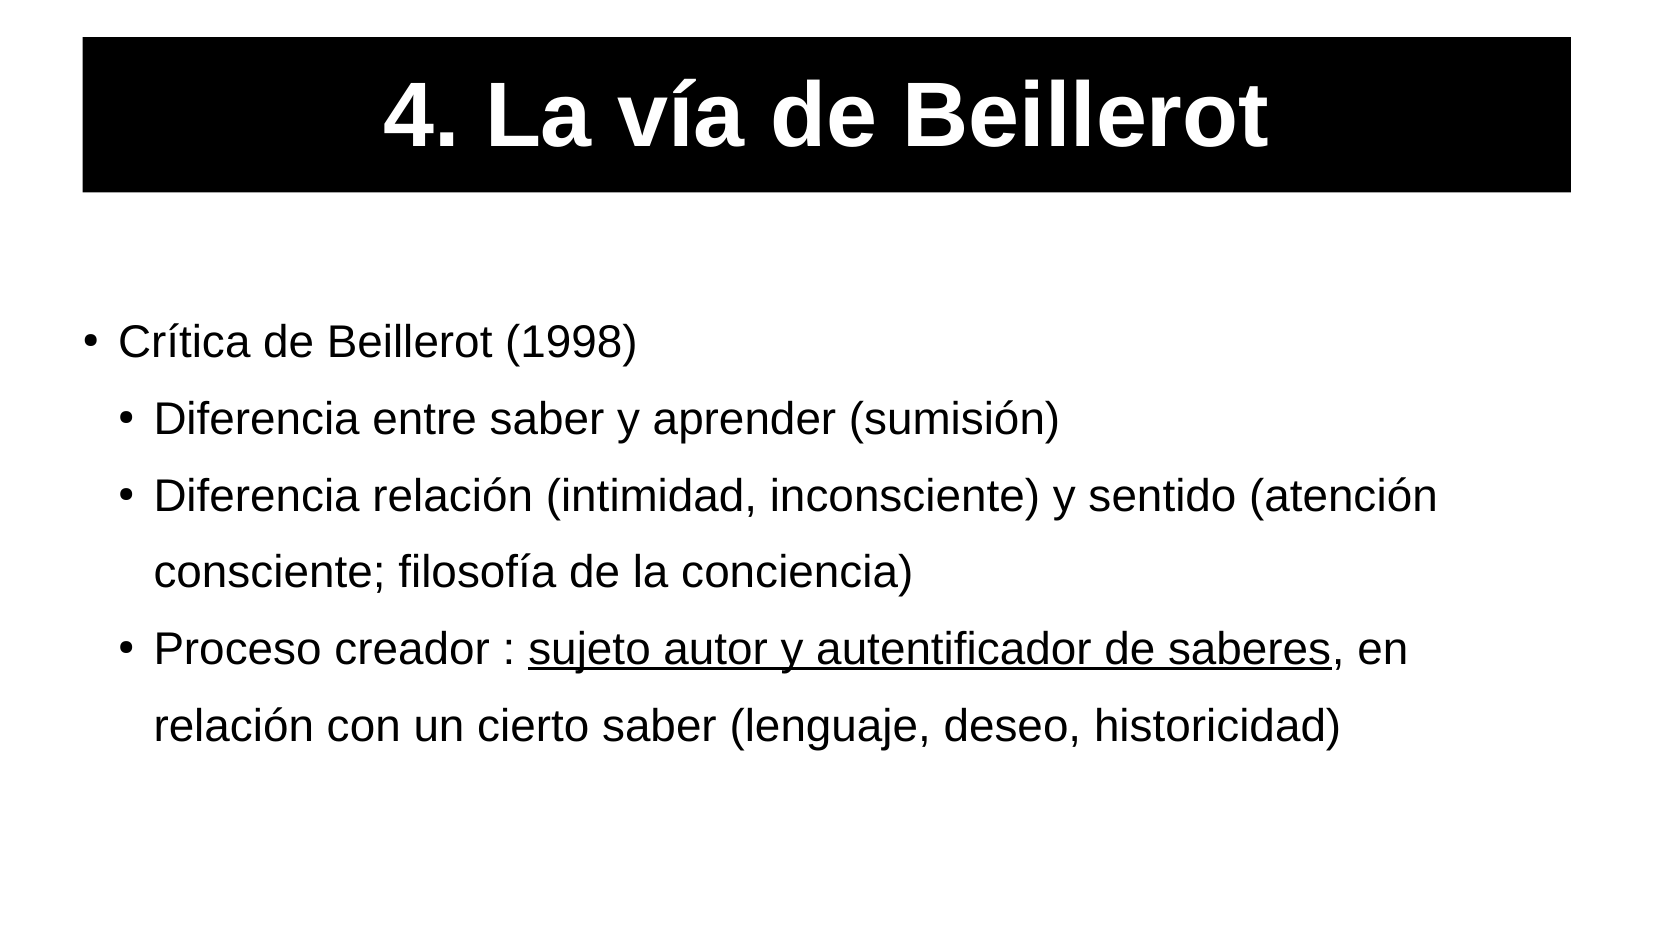

# 4. La vía de Beillerot
Crítica de Beillerot (1998)
Diferencia entre saber y aprender (sumisión)
Diferencia relación (intimidad, inconsciente) y sentido (atención consciente; filosofía de la conciencia)
Proceso creador : sujeto autor y autentificador de saberes, en relación con un cierto saber (lenguaje, deseo, historicidad)